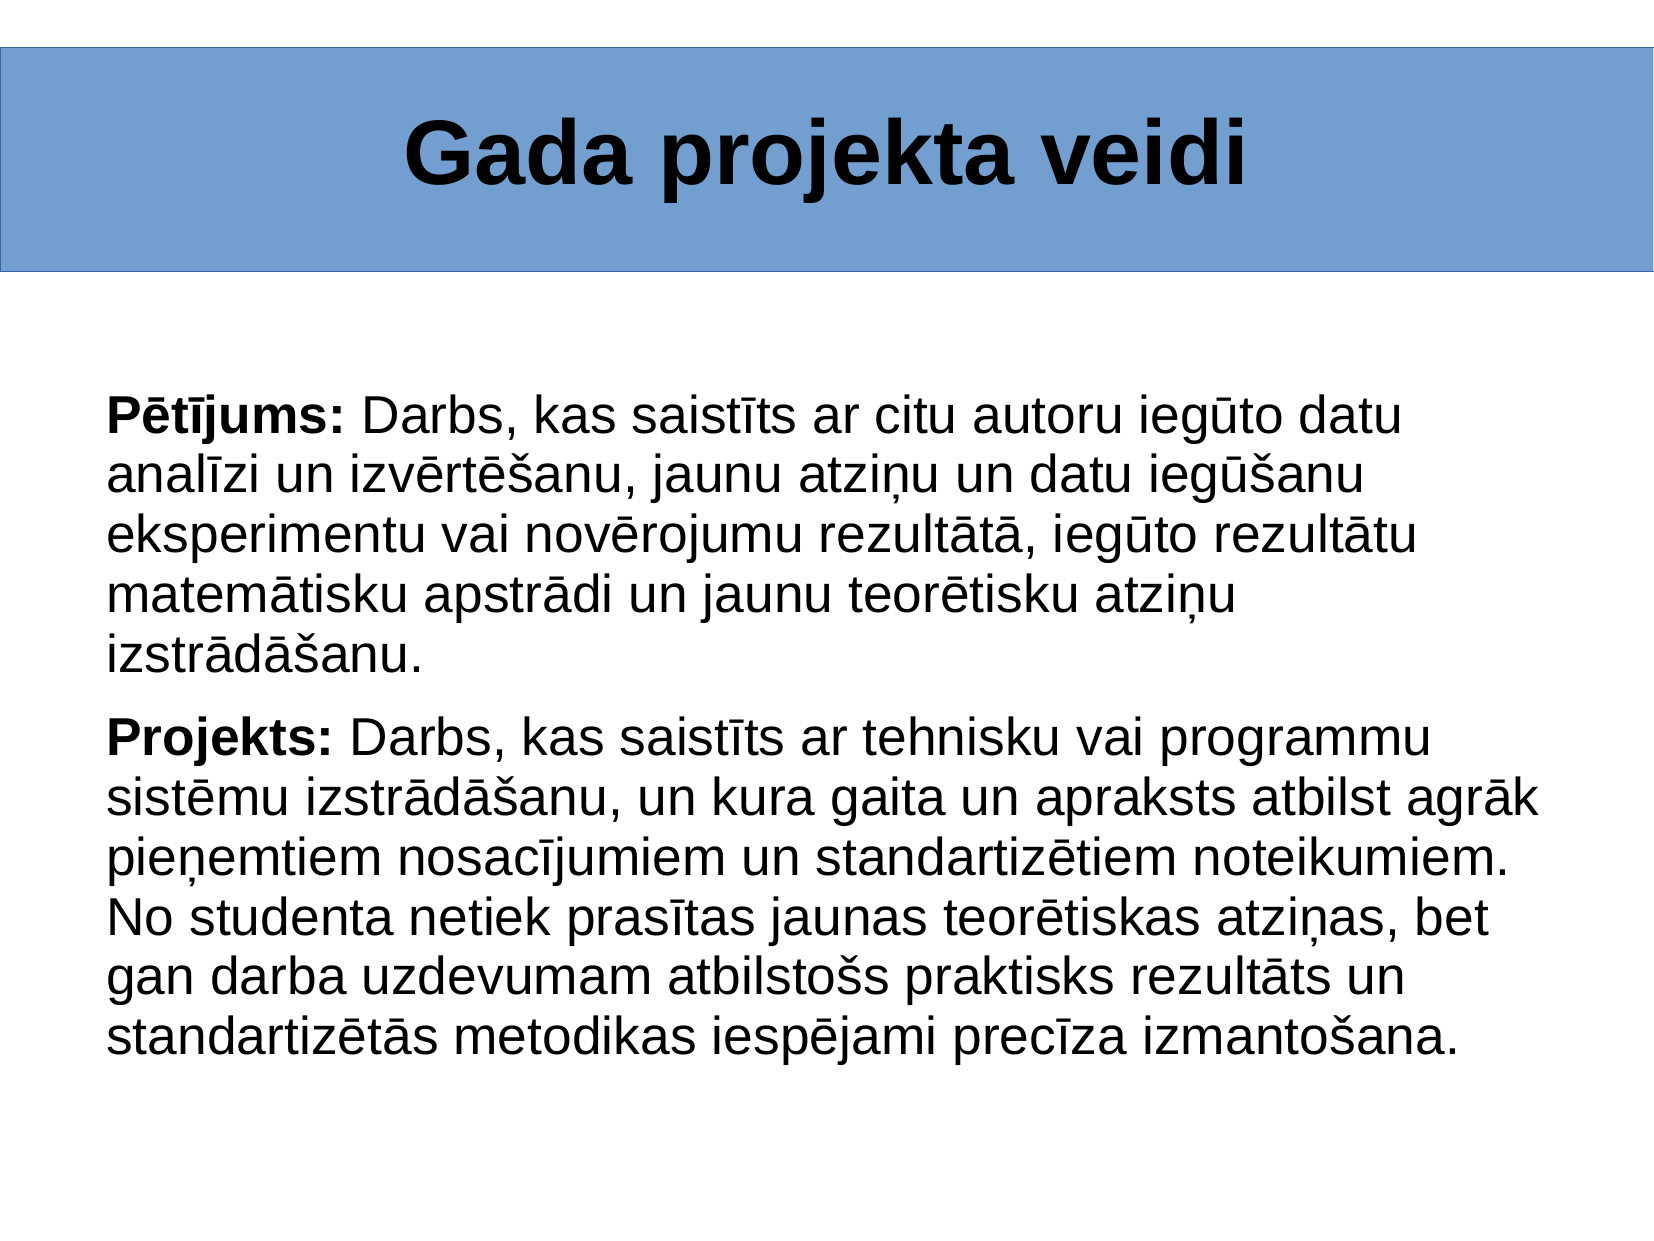

# Gada projekta veidi
Pētījums: Darbs, kas saistīts ar citu autoru iegūto datu analīzi un izvērtēšanu, jaunu atziņu un datu iegūšanu eksperimentu vai novērojumu rezultātā, iegūto rezultātu matemātisku apstrādi un jaunu teorētisku atziņu izstrādāšanu.
Projekts: Darbs, kas saistīts ar tehnisku vai programmu sistēmu izstrādāšanu, un kura gaita un apraksts atbilst agrāk pieņemtiem nosacījumiem un standartizētiem noteikumiem. No studenta netiek prasītas jaunas teorētiskas atziņas, bet gan darba uzdevumam atbilstošs praktisks rezultāts un standartizētās metodikas iespējami precīza izmantošana.